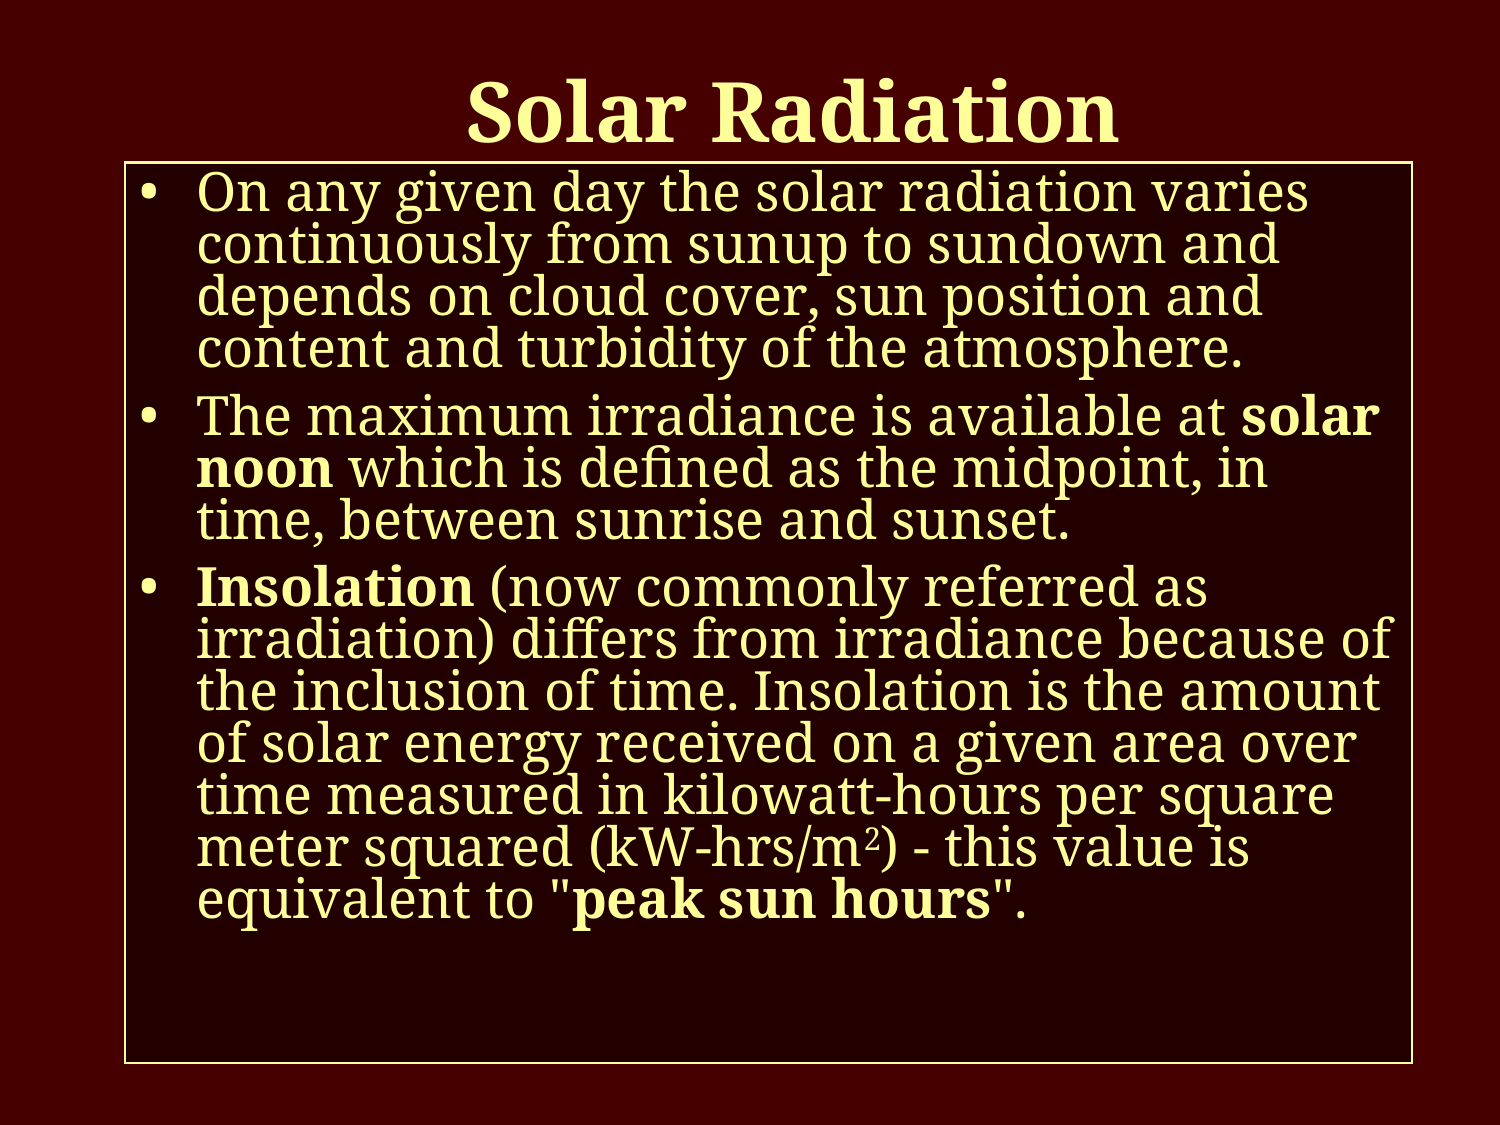

# Solar Radiation
On any given day the solar radiation varies continuously from sunup to sundown and depends on cloud cover, sun position and content and turbidity of the atmosphere.
The maximum irradiance is available at solar noon which is defined as the midpoint, in time, between sunrise and sunset.
Insolation (now commonly referred as irradiation) differs from irradiance because of the inclusion of time. Insolation is the amount of solar energy received on a given area over time measured in kilowatt-hours per square meter squared (kW-hrs/m2) - this value is equivalent to "peak sun hours".
Engineering Photovoltaic Systems
33